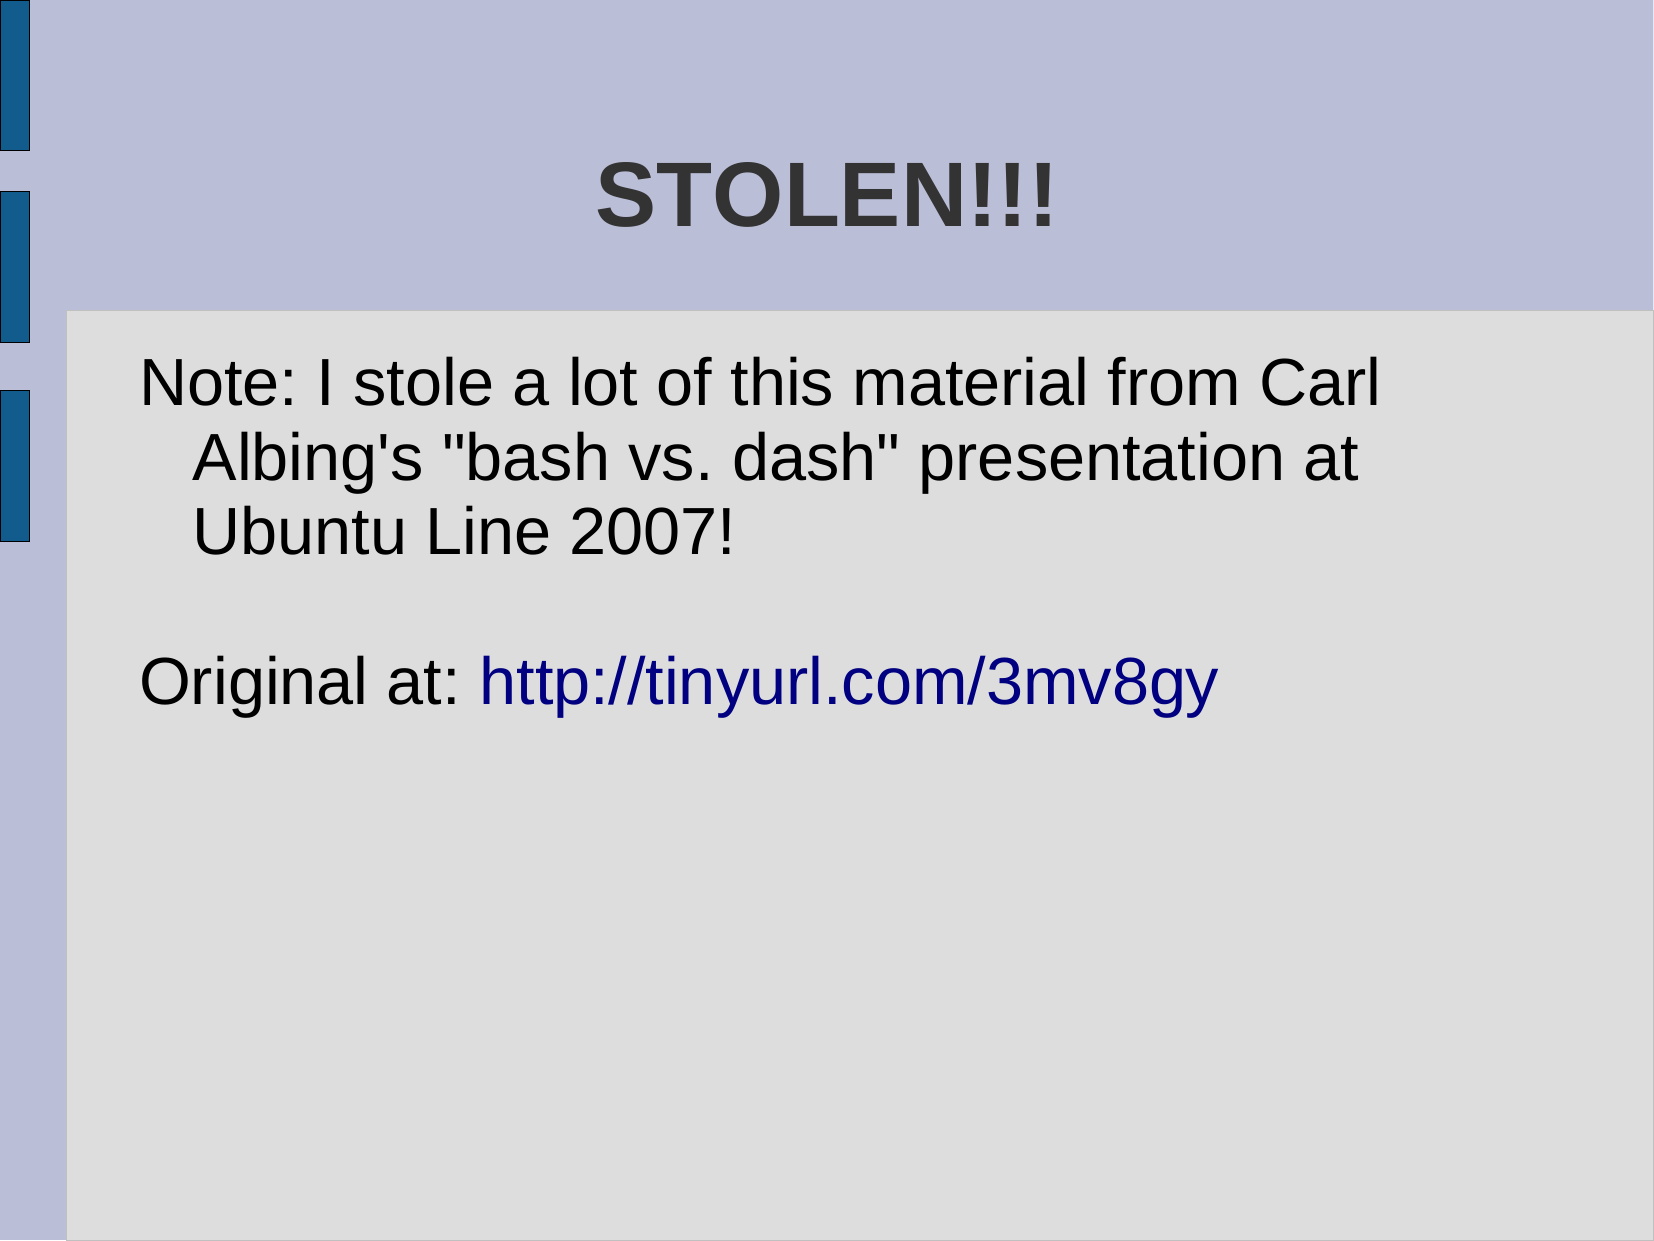

# STOLEN!!!
Note: I stole a lot of this material from Carl Albing's "bash vs. dash" presentation at Ubuntu Line 2007!
Original at: http://tinyurl.com/3mv8gy